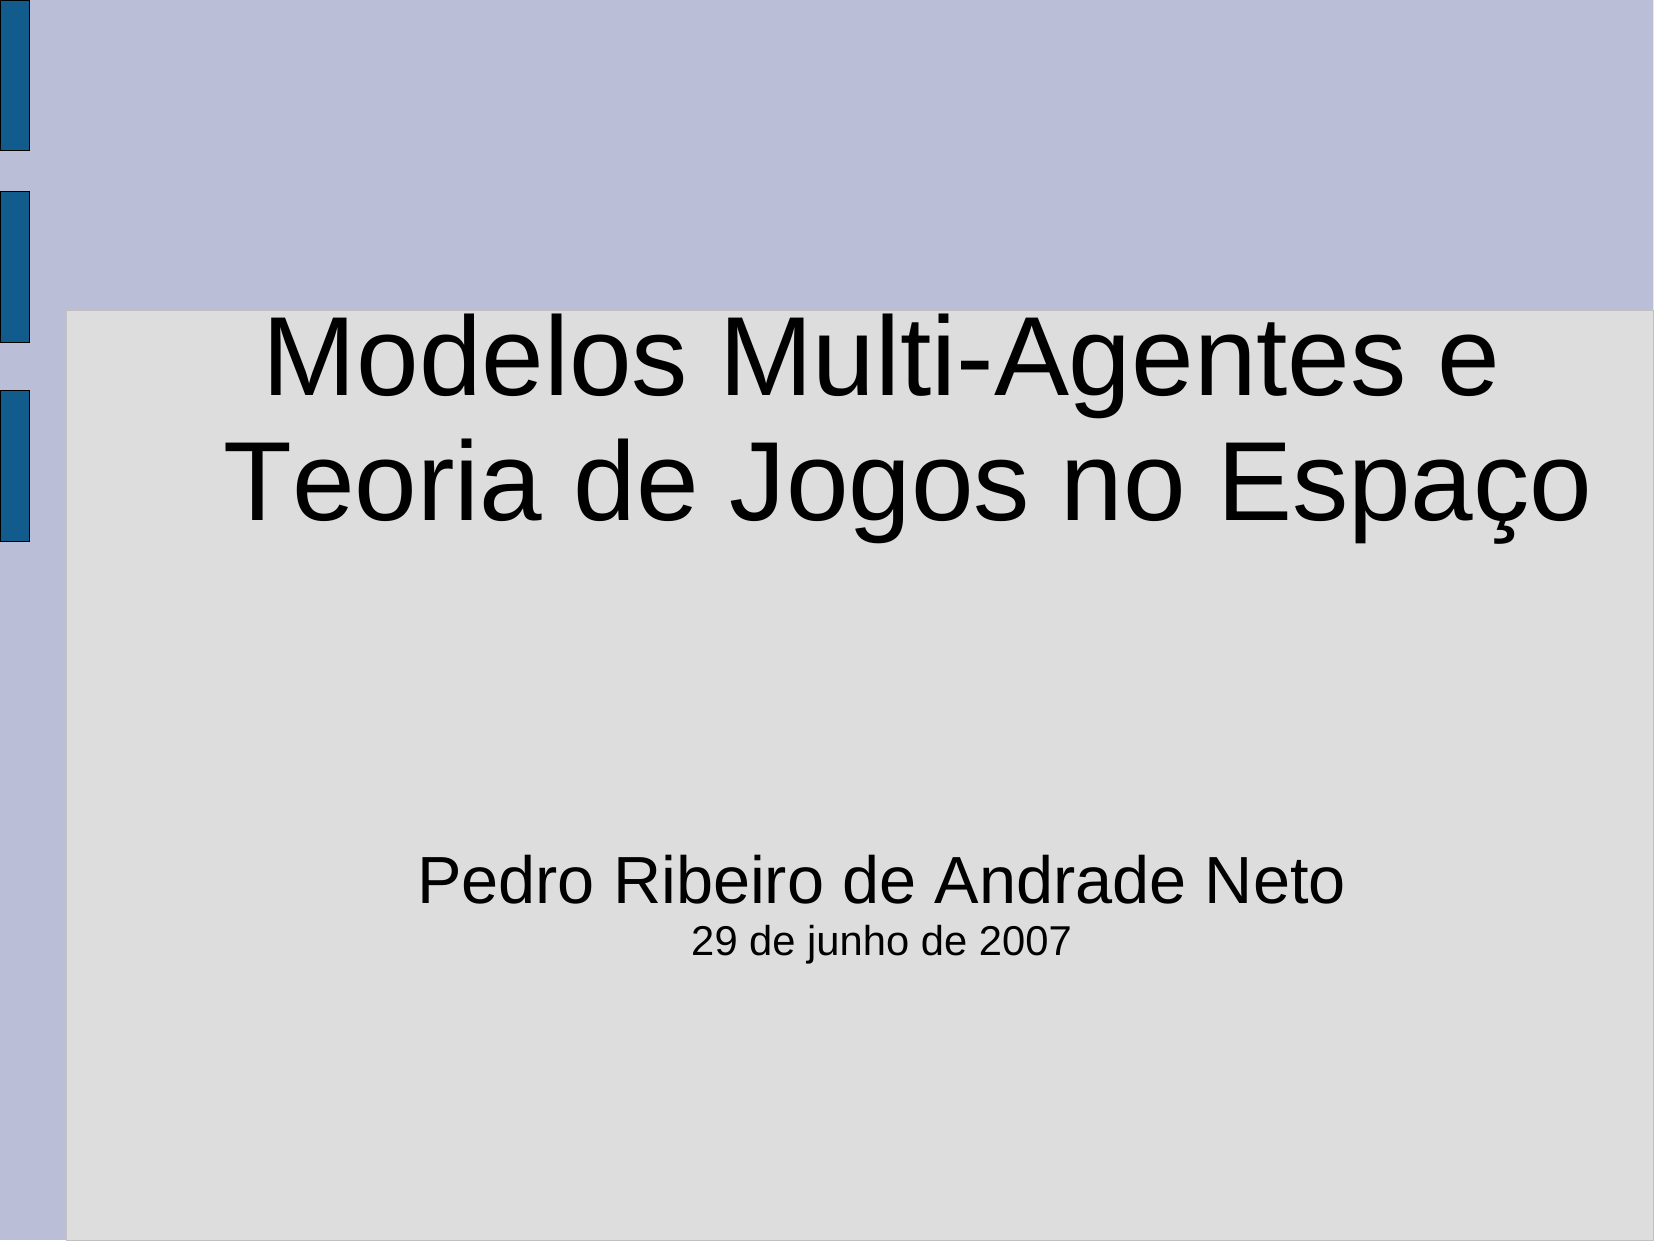

# Modelos Multi-Agentes e Teoria de Jogos no Espaço
Pedro Ribeiro de Andrade Neto
29 de junho de 2007